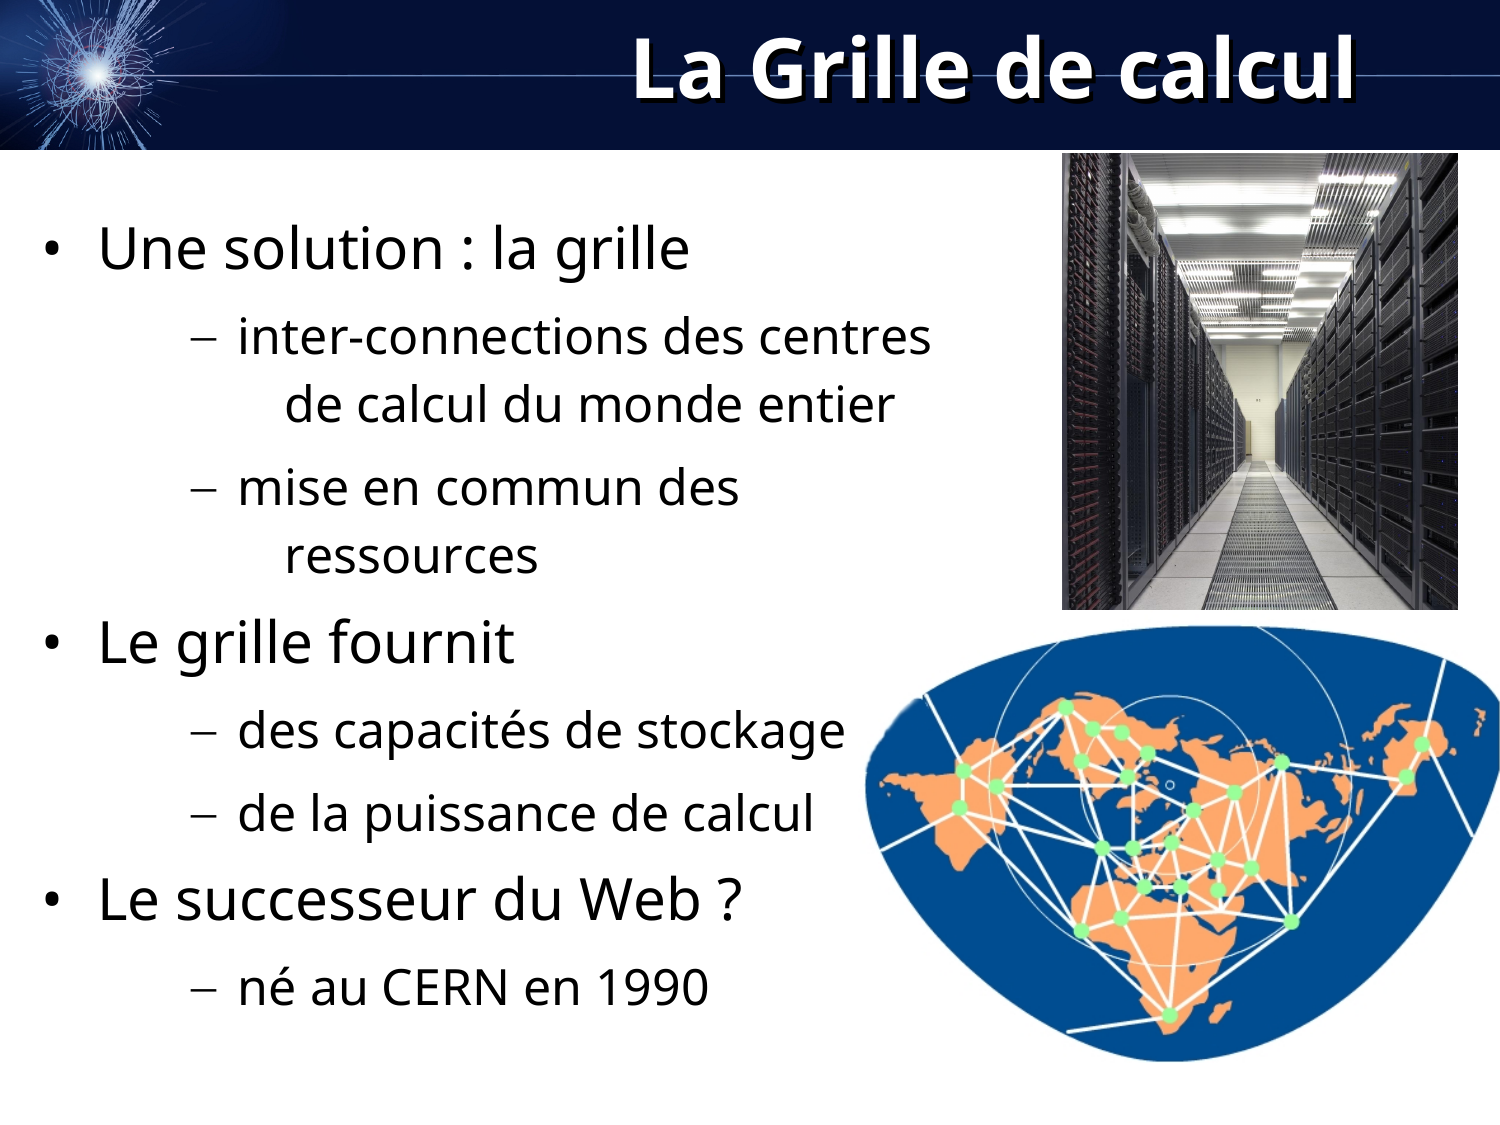

# La Grille de calcul
Une solution : la grille
inter-connections des centres de calcul du monde entier
mise en commun des ressources
Le grille fournit
des capacités de stockage
de la puissance de calcul
Le successeur du Web ?
né au CERN en 1990
36